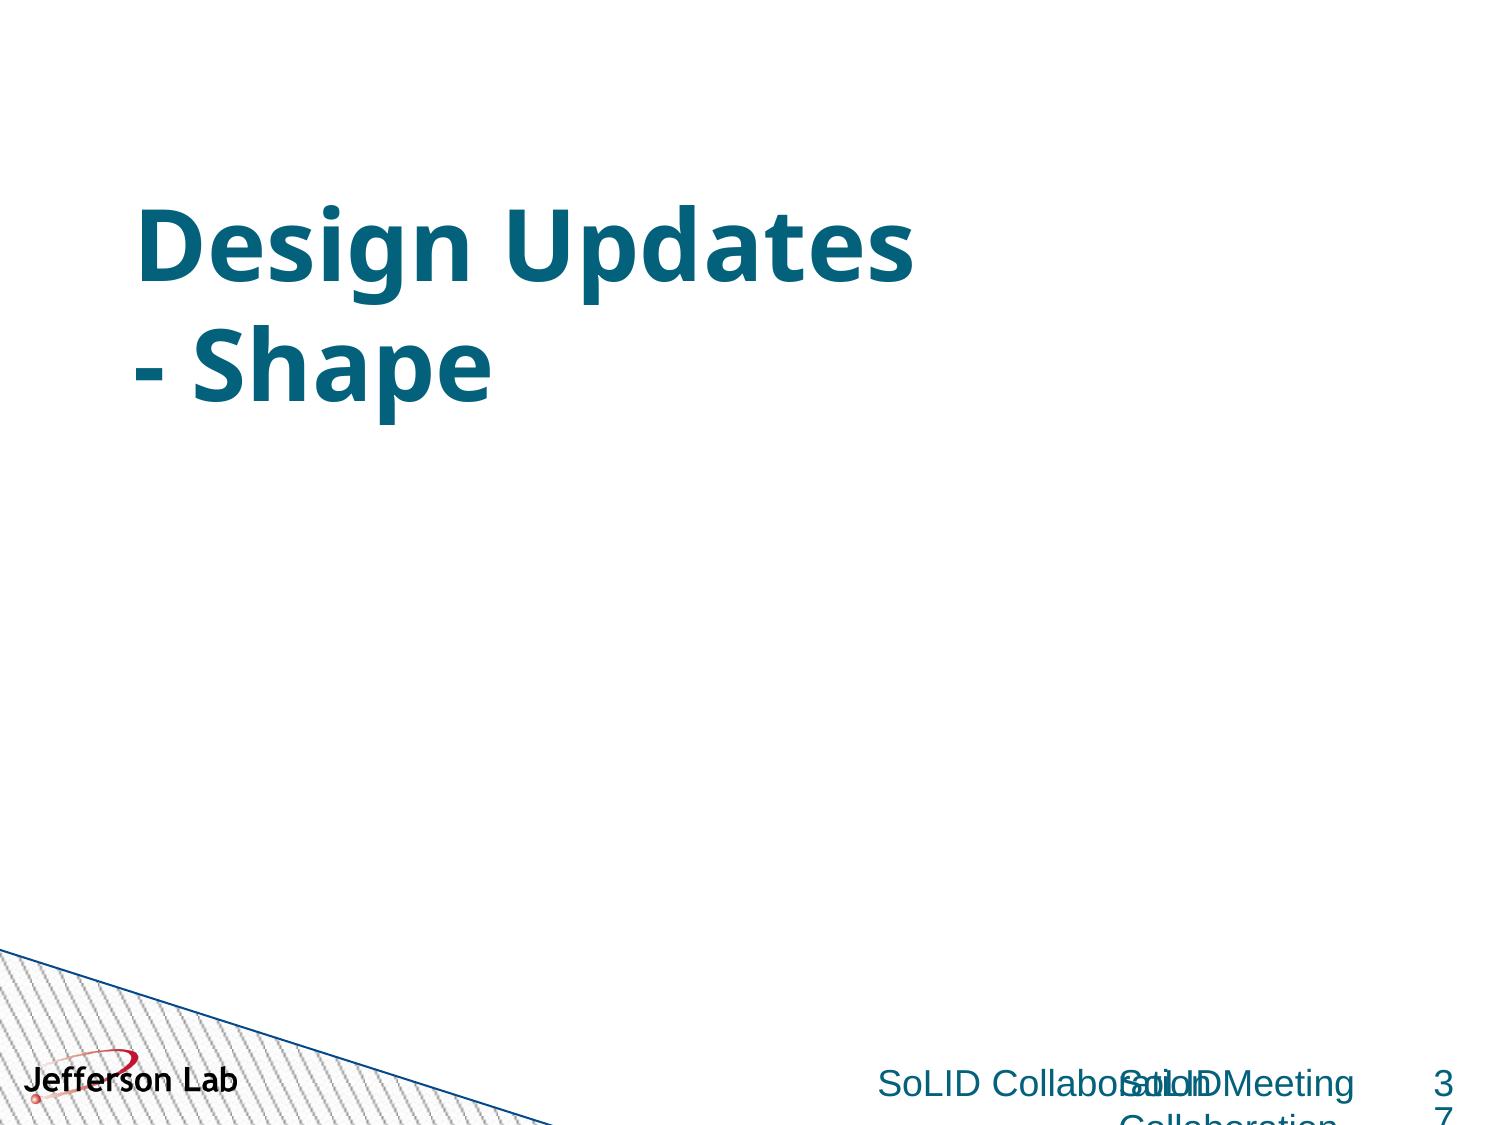

Design Updates
- Shape
SoLID Collaboration Meeting